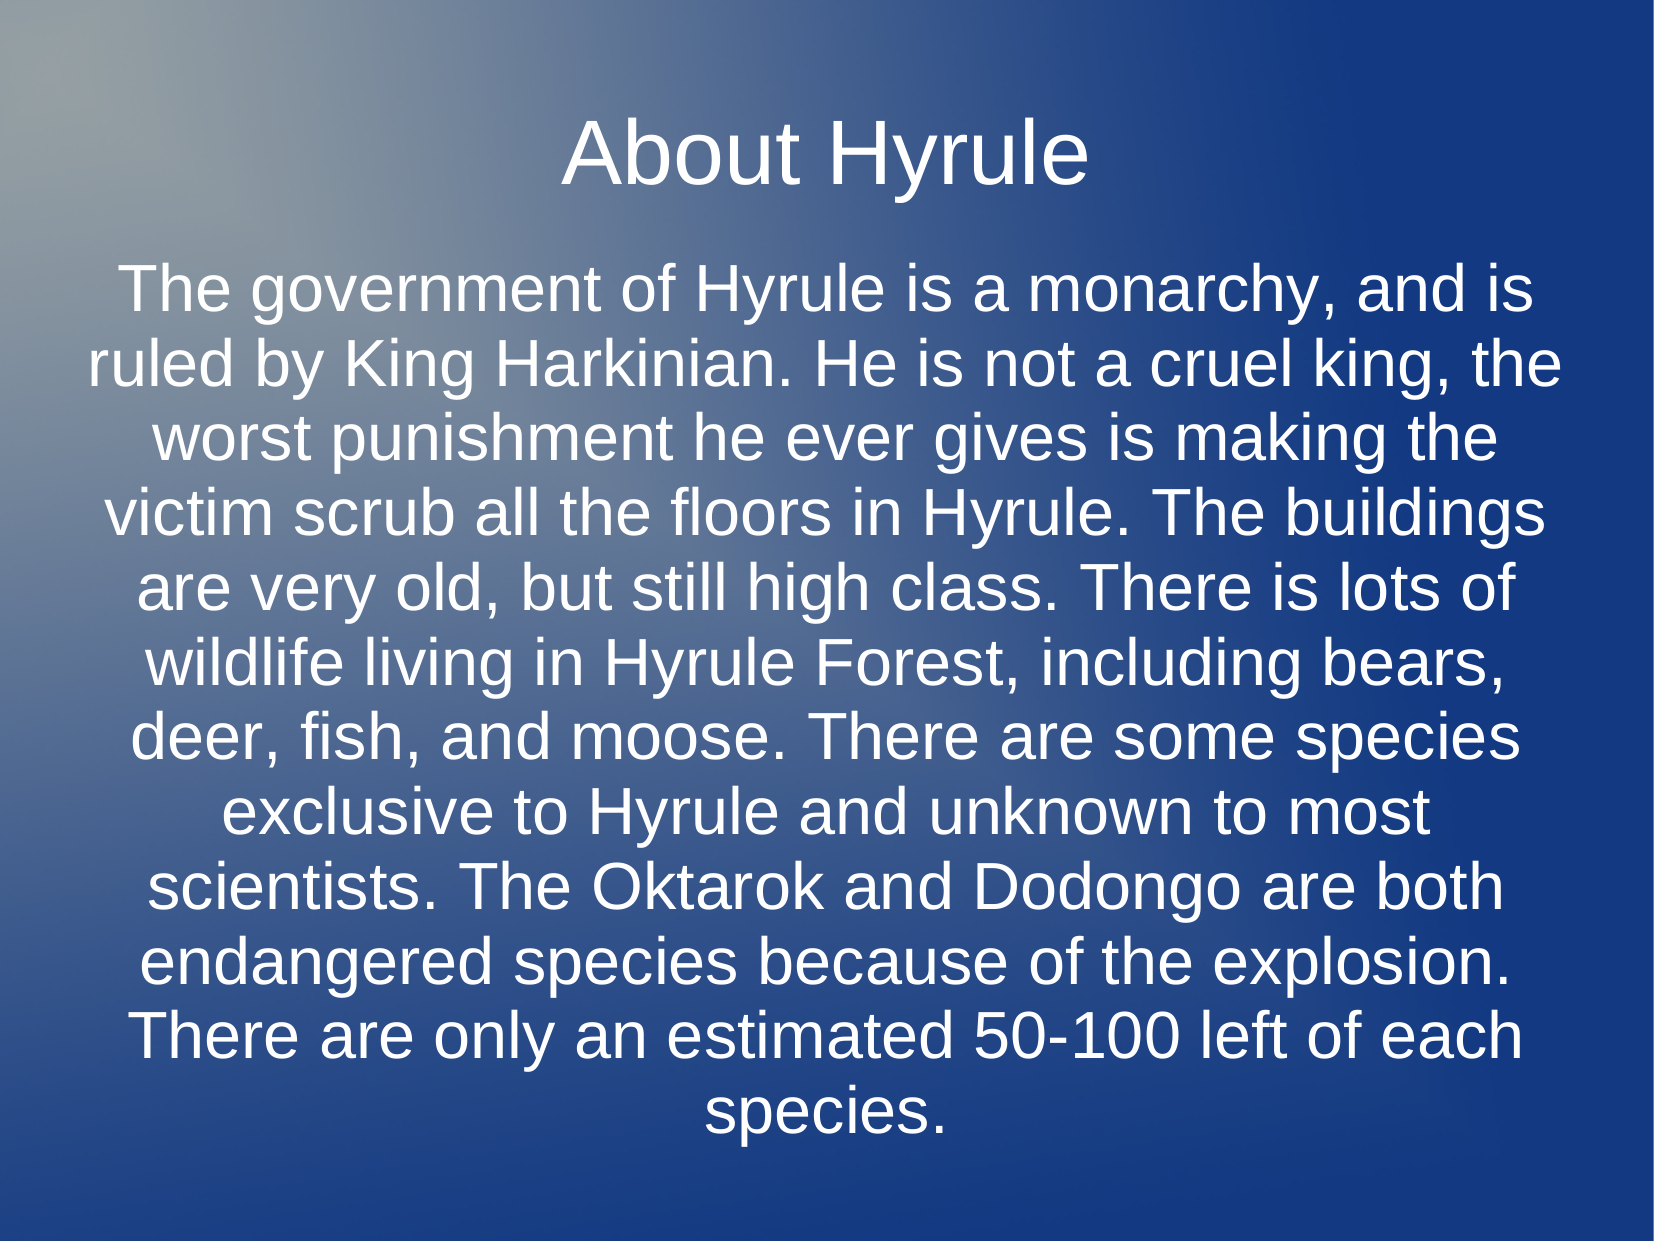

# About Hyrule
The government of Hyrule is a monarchy, and is ruled by King Harkinian. He is not a cruel king, the worst punishment he ever gives is making the victim scrub all the floors in Hyrule. The buildings are very old, but still high class. There is lots of wildlife living in Hyrule Forest, including bears, deer, fish, and moose. There are some species exclusive to Hyrule and unknown to most scientists. The Oktarok and Dodongo are both endangered species because of the explosion. There are only an estimated 50-100 left of each species.